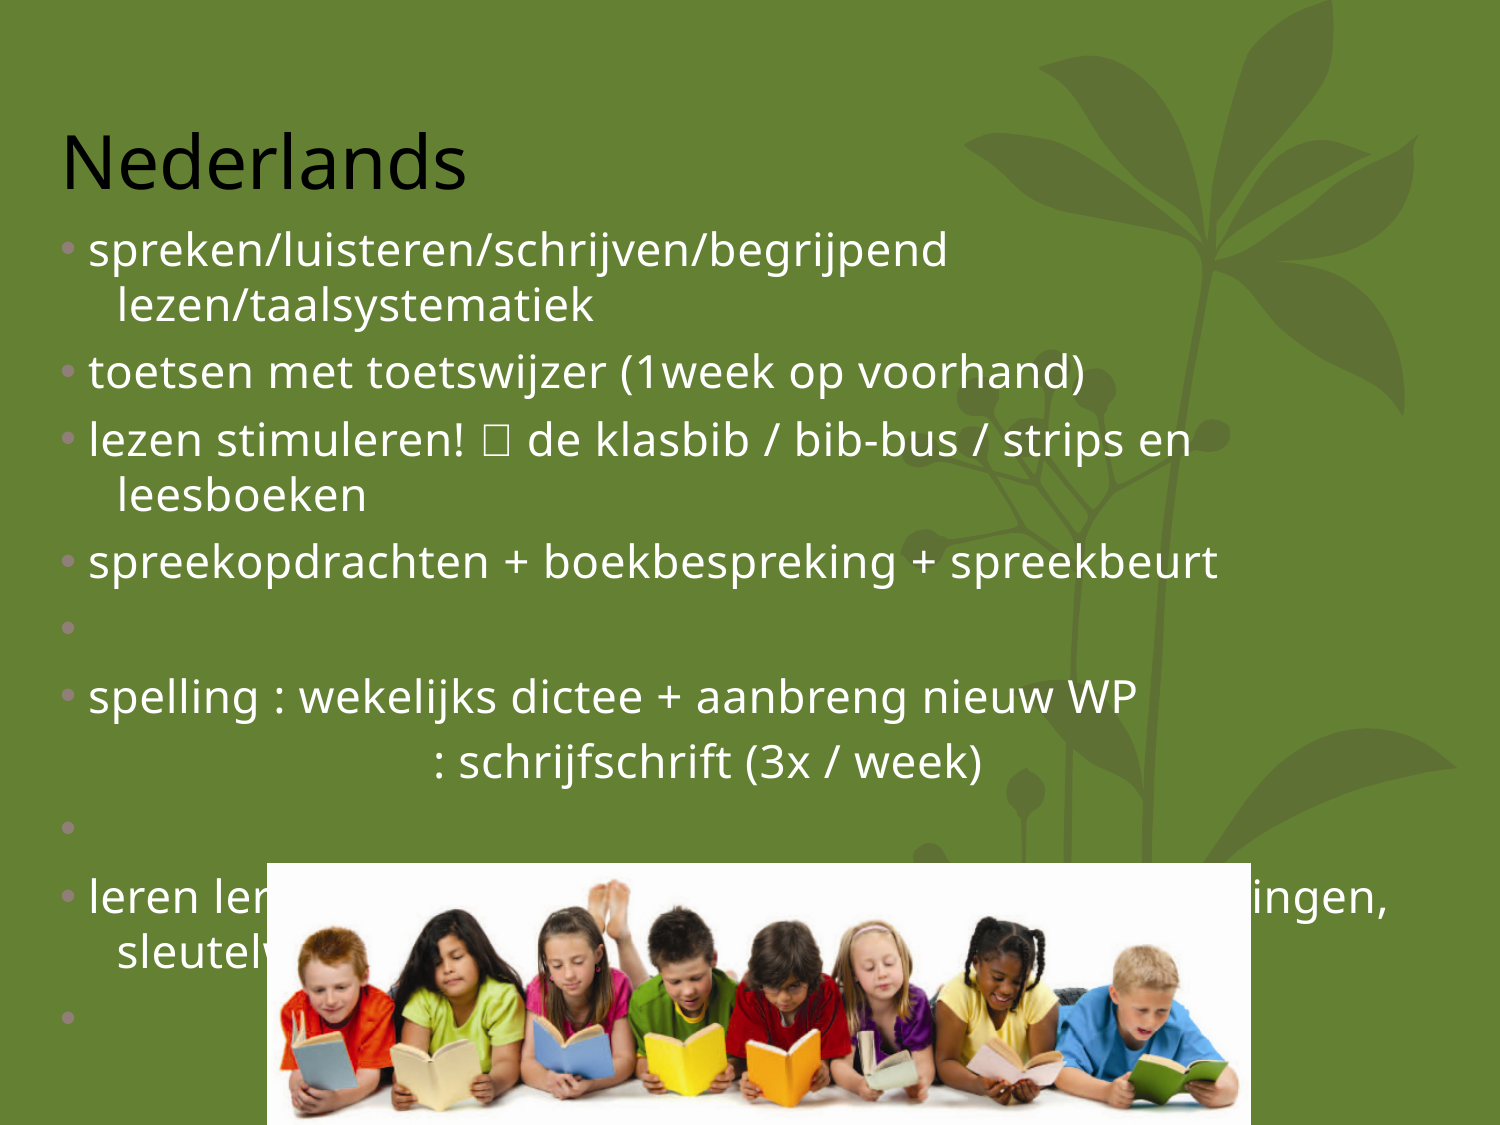

# Nederlands
spreken/luisteren/schrijven/begrijpend lezen/taalsystematiek
toetsen met toetswijzer (1week op voorhand)
lezen stimuleren!  de klasbib / bib-bus / strips en leesboeken
spreekopdrachten + boekbespreking + spreekbeurt
spelling : wekelijks dictee + aanbreng nieuw WP
 : schrijfschrift (3x / week)
leren leren : vakoverschrijdend (schema’s, samenvattingen, sleutelwoorden,…)